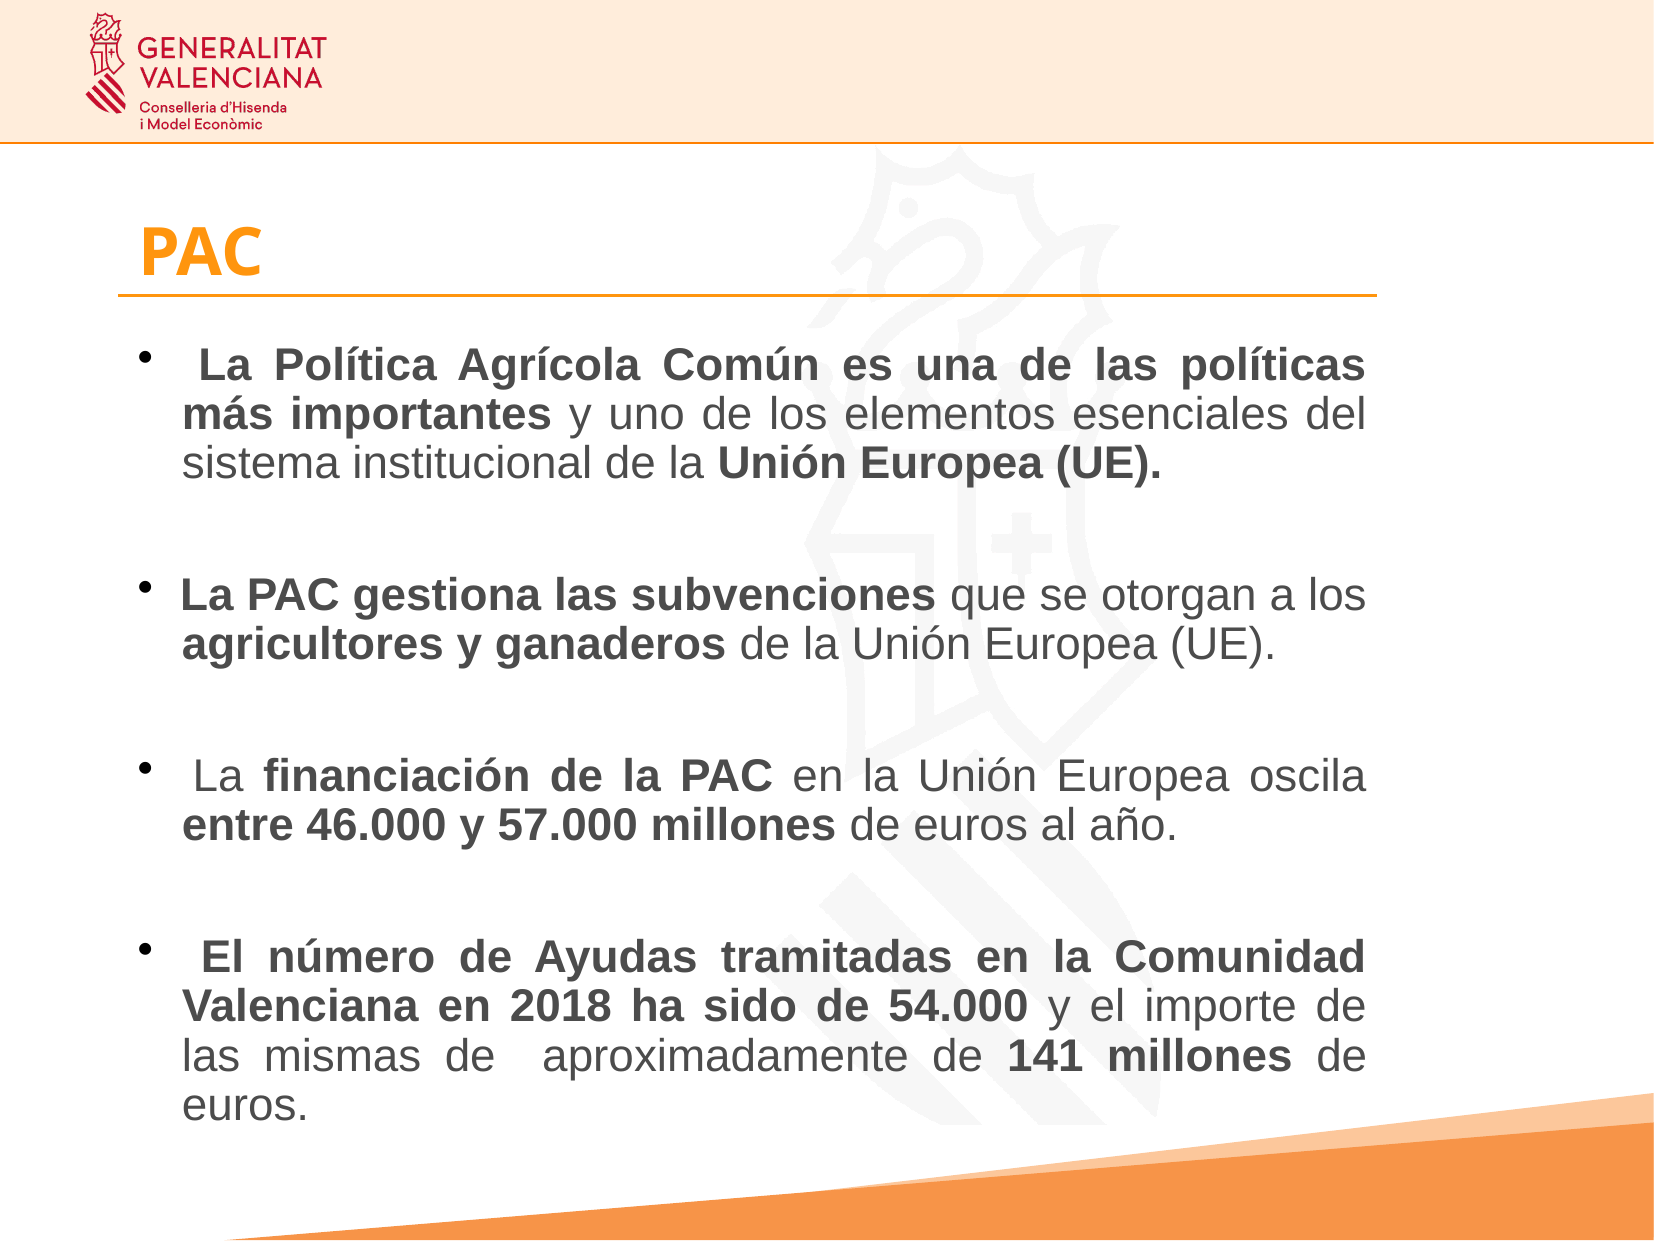

# PAC
 La Política Agrícola Común es una de las políticas más importantes y uno de los elementos esenciales del sistema institucional de la Unión Europea (UE).
 La PAC gestiona las subvenciones que se otorgan a los agricultores y ganaderos de la Unión Europea (UE).
 La financiación de la PAC en la Unión Europea oscila entre 46.000 y 57.000 millones de euros al año.
 El número de Ayudas tramitadas en la Comunidad Valenciana en 2018 ha sido de 54.000 y el importe de las mismas de aproximadamente de 141 millones de euros.